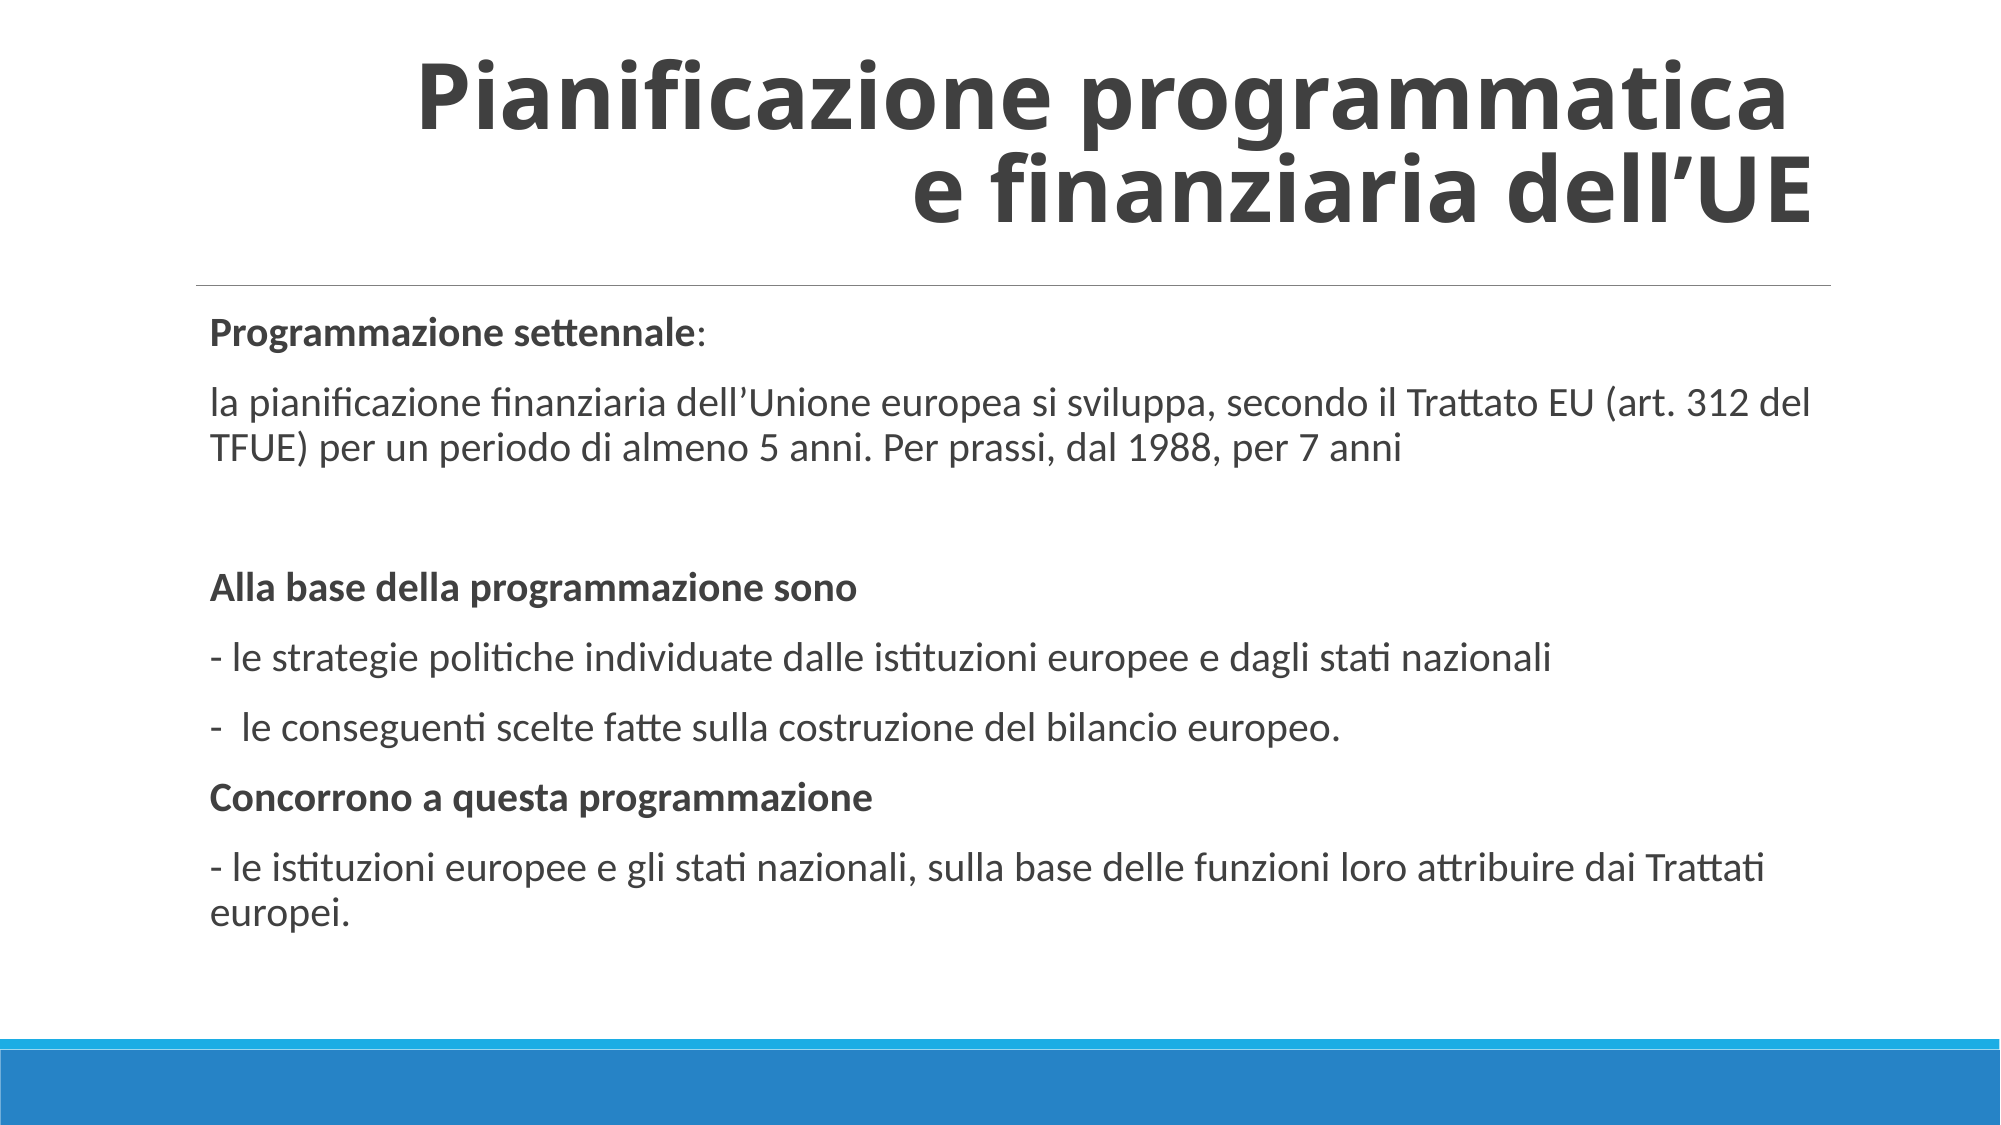

# Pianificazione programmatica e finanziaria dell’UE
Programmazione settennale:
la pianificazione finanziaria dell’Unione europea si sviluppa, secondo il Trattato EU (art. 312 del TFUE) per un periodo di almeno 5 anni. Per prassi, dal 1988, per 7 anni
Alla base della programmazione sono
- le strategie politiche individuate dalle istituzioni europee e dagli stati nazionali
- le conseguenti scelte fatte sulla costruzione del bilancio europeo.
Concorrono a questa programmazione
- le istituzioni europee e gli stati nazionali, sulla base delle funzioni loro attribuire dai Trattati europei.